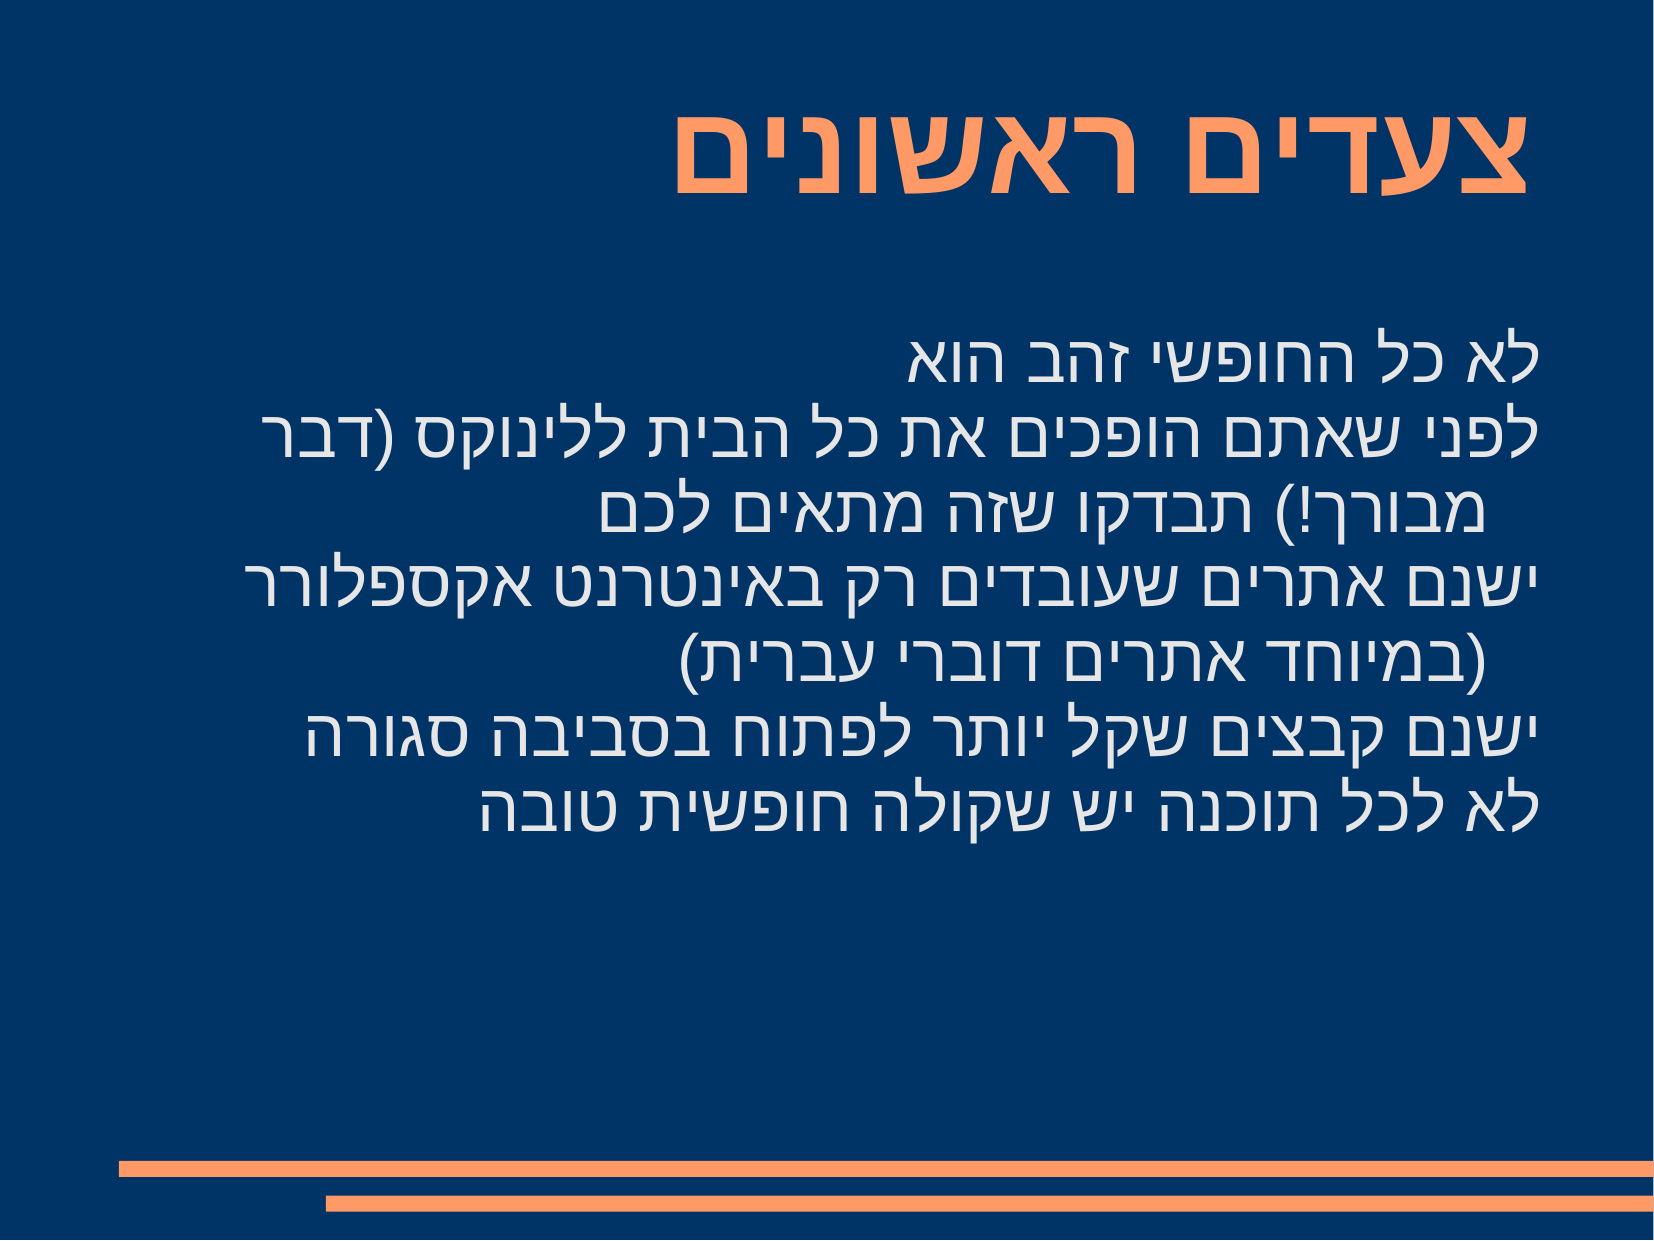

# צעדים ראשונים
לא כל החופשי זהב הוא
לפני שאתם הופכים את כל הבית ללינוקס (דבר מבורך!) תבדקו שזה מתאים לכם
ישנם אתרים שעובדים רק באינטרנט אקספלורר (במיוחד אתרים דוברי עברית)
ישנם קבצים שקל יותר לפתוח בסביבה סגורה
לא לכל תוכנה יש שקולה חופשית טובה